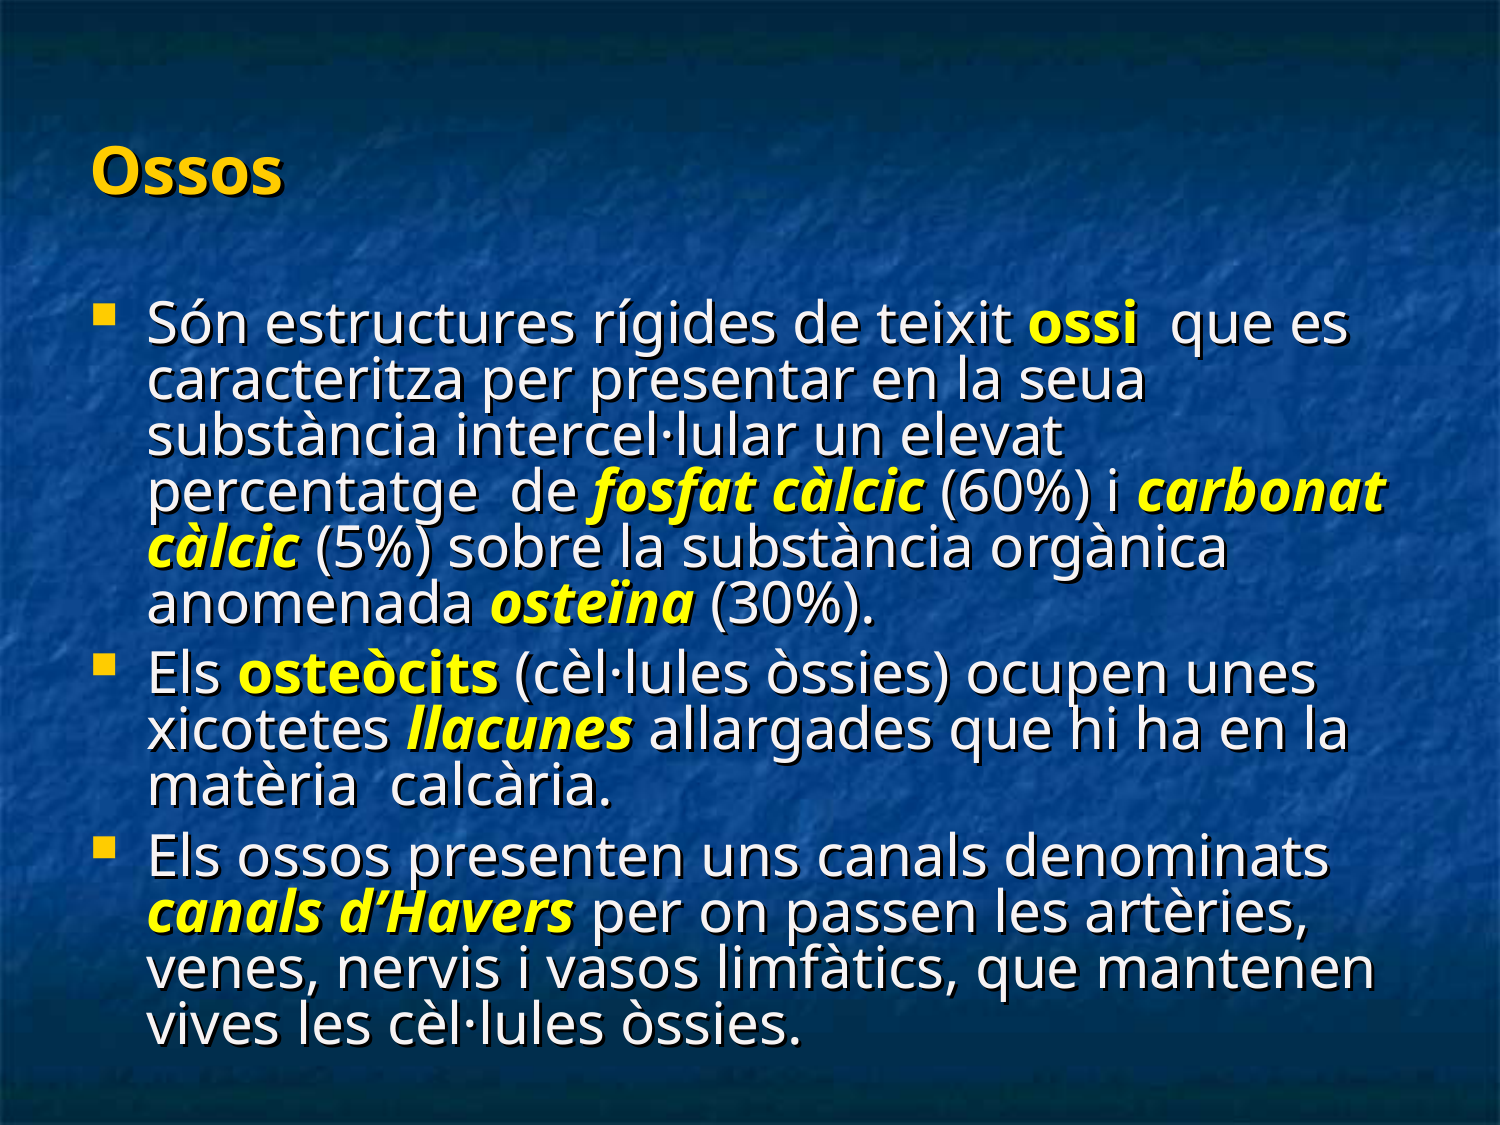

Ossos
# Són estructures rígides de teixit ossi que es caracteritza per presentar en la seua substància intercel·lular un elevat percentatge de fosfat càlcic (60%) i carbonat càlcic (5%) sobre la substància orgànica anomenada osteïna (30%).
Els osteòcits (cèl·lules òssies) ocupen unes xicotetes llacunes allargades que hi ha en la matèria calcària.
Els ossos presenten uns canals denominats canals d’Havers per on passen les artèries, venes, nervis i vasos limfàtics, que mantenen vives les cèl·lules òssies.